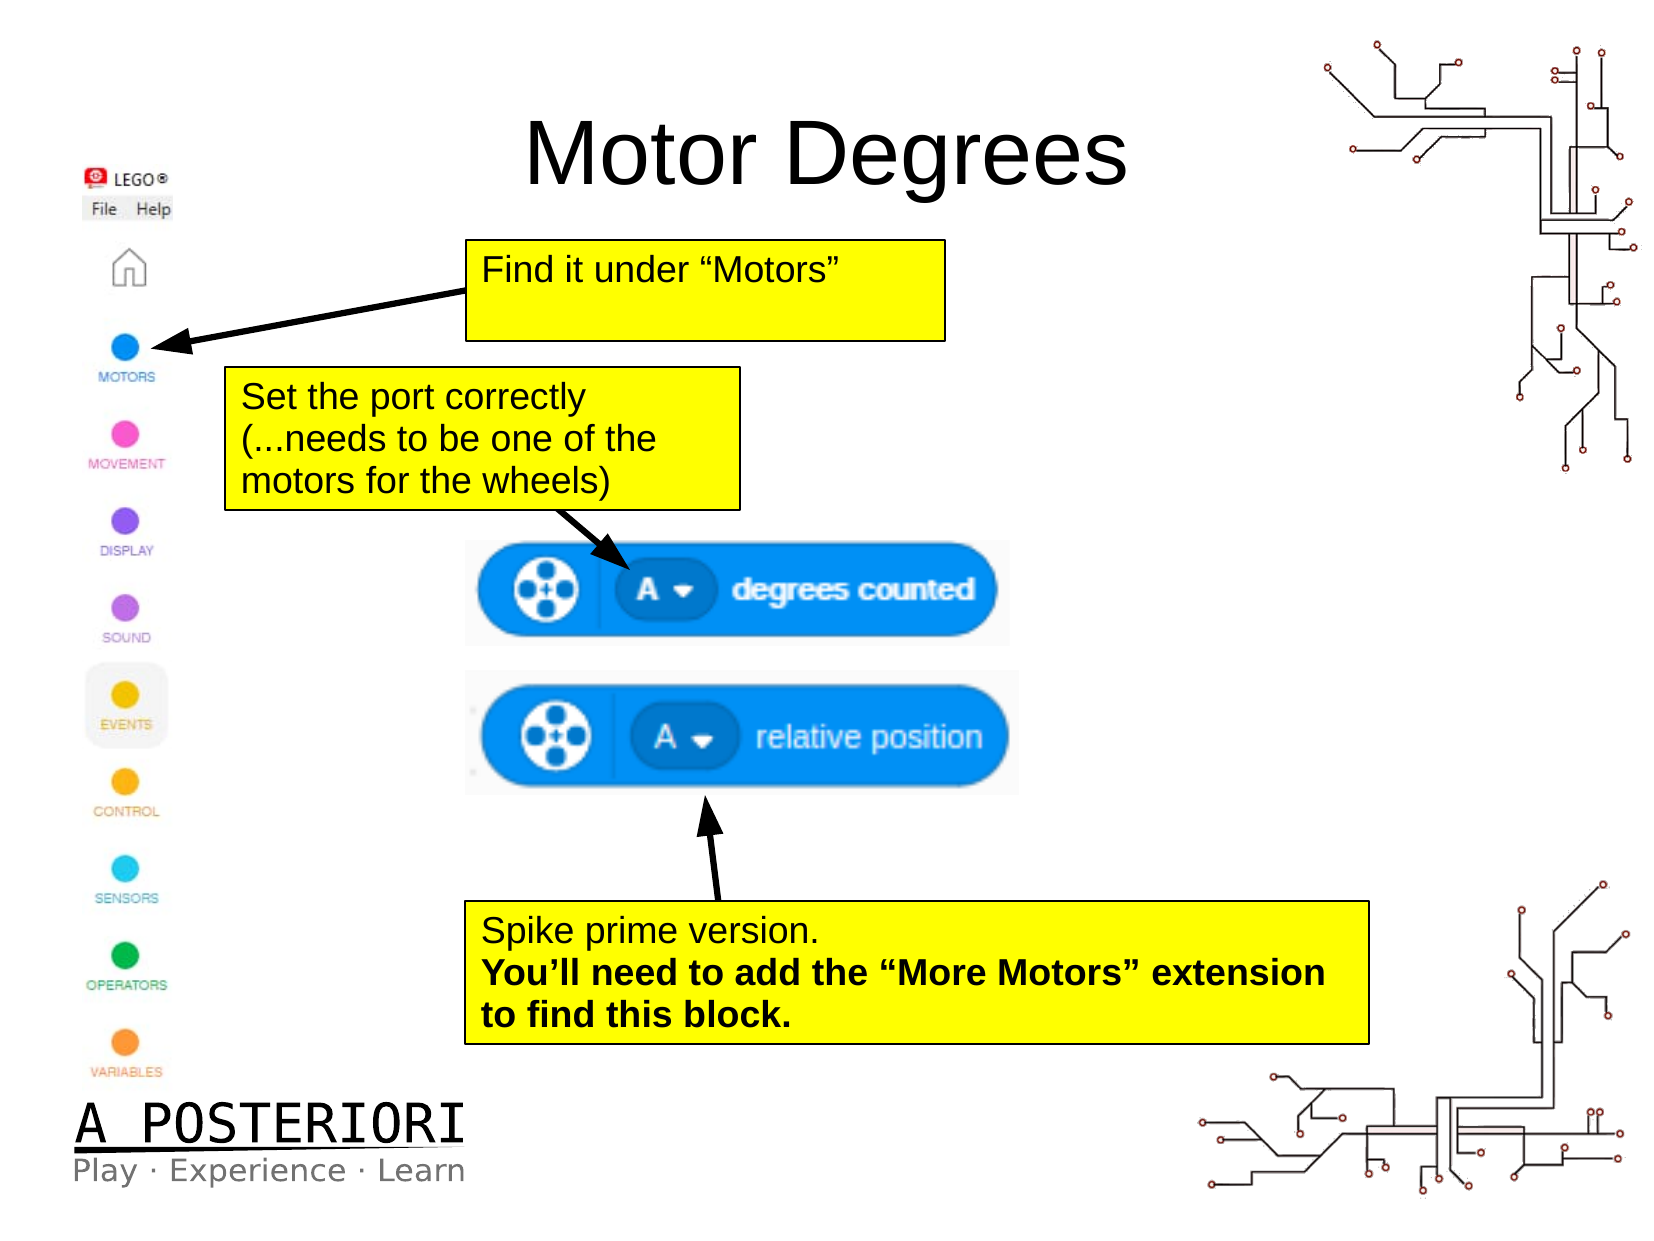

# Motor Degrees
Find it under “Motors”
Set the port correctly
(...needs to be one of the
motors for the wheels)
Spike prime version.
You’ll need to add the “More Motors” extension
to find this block.